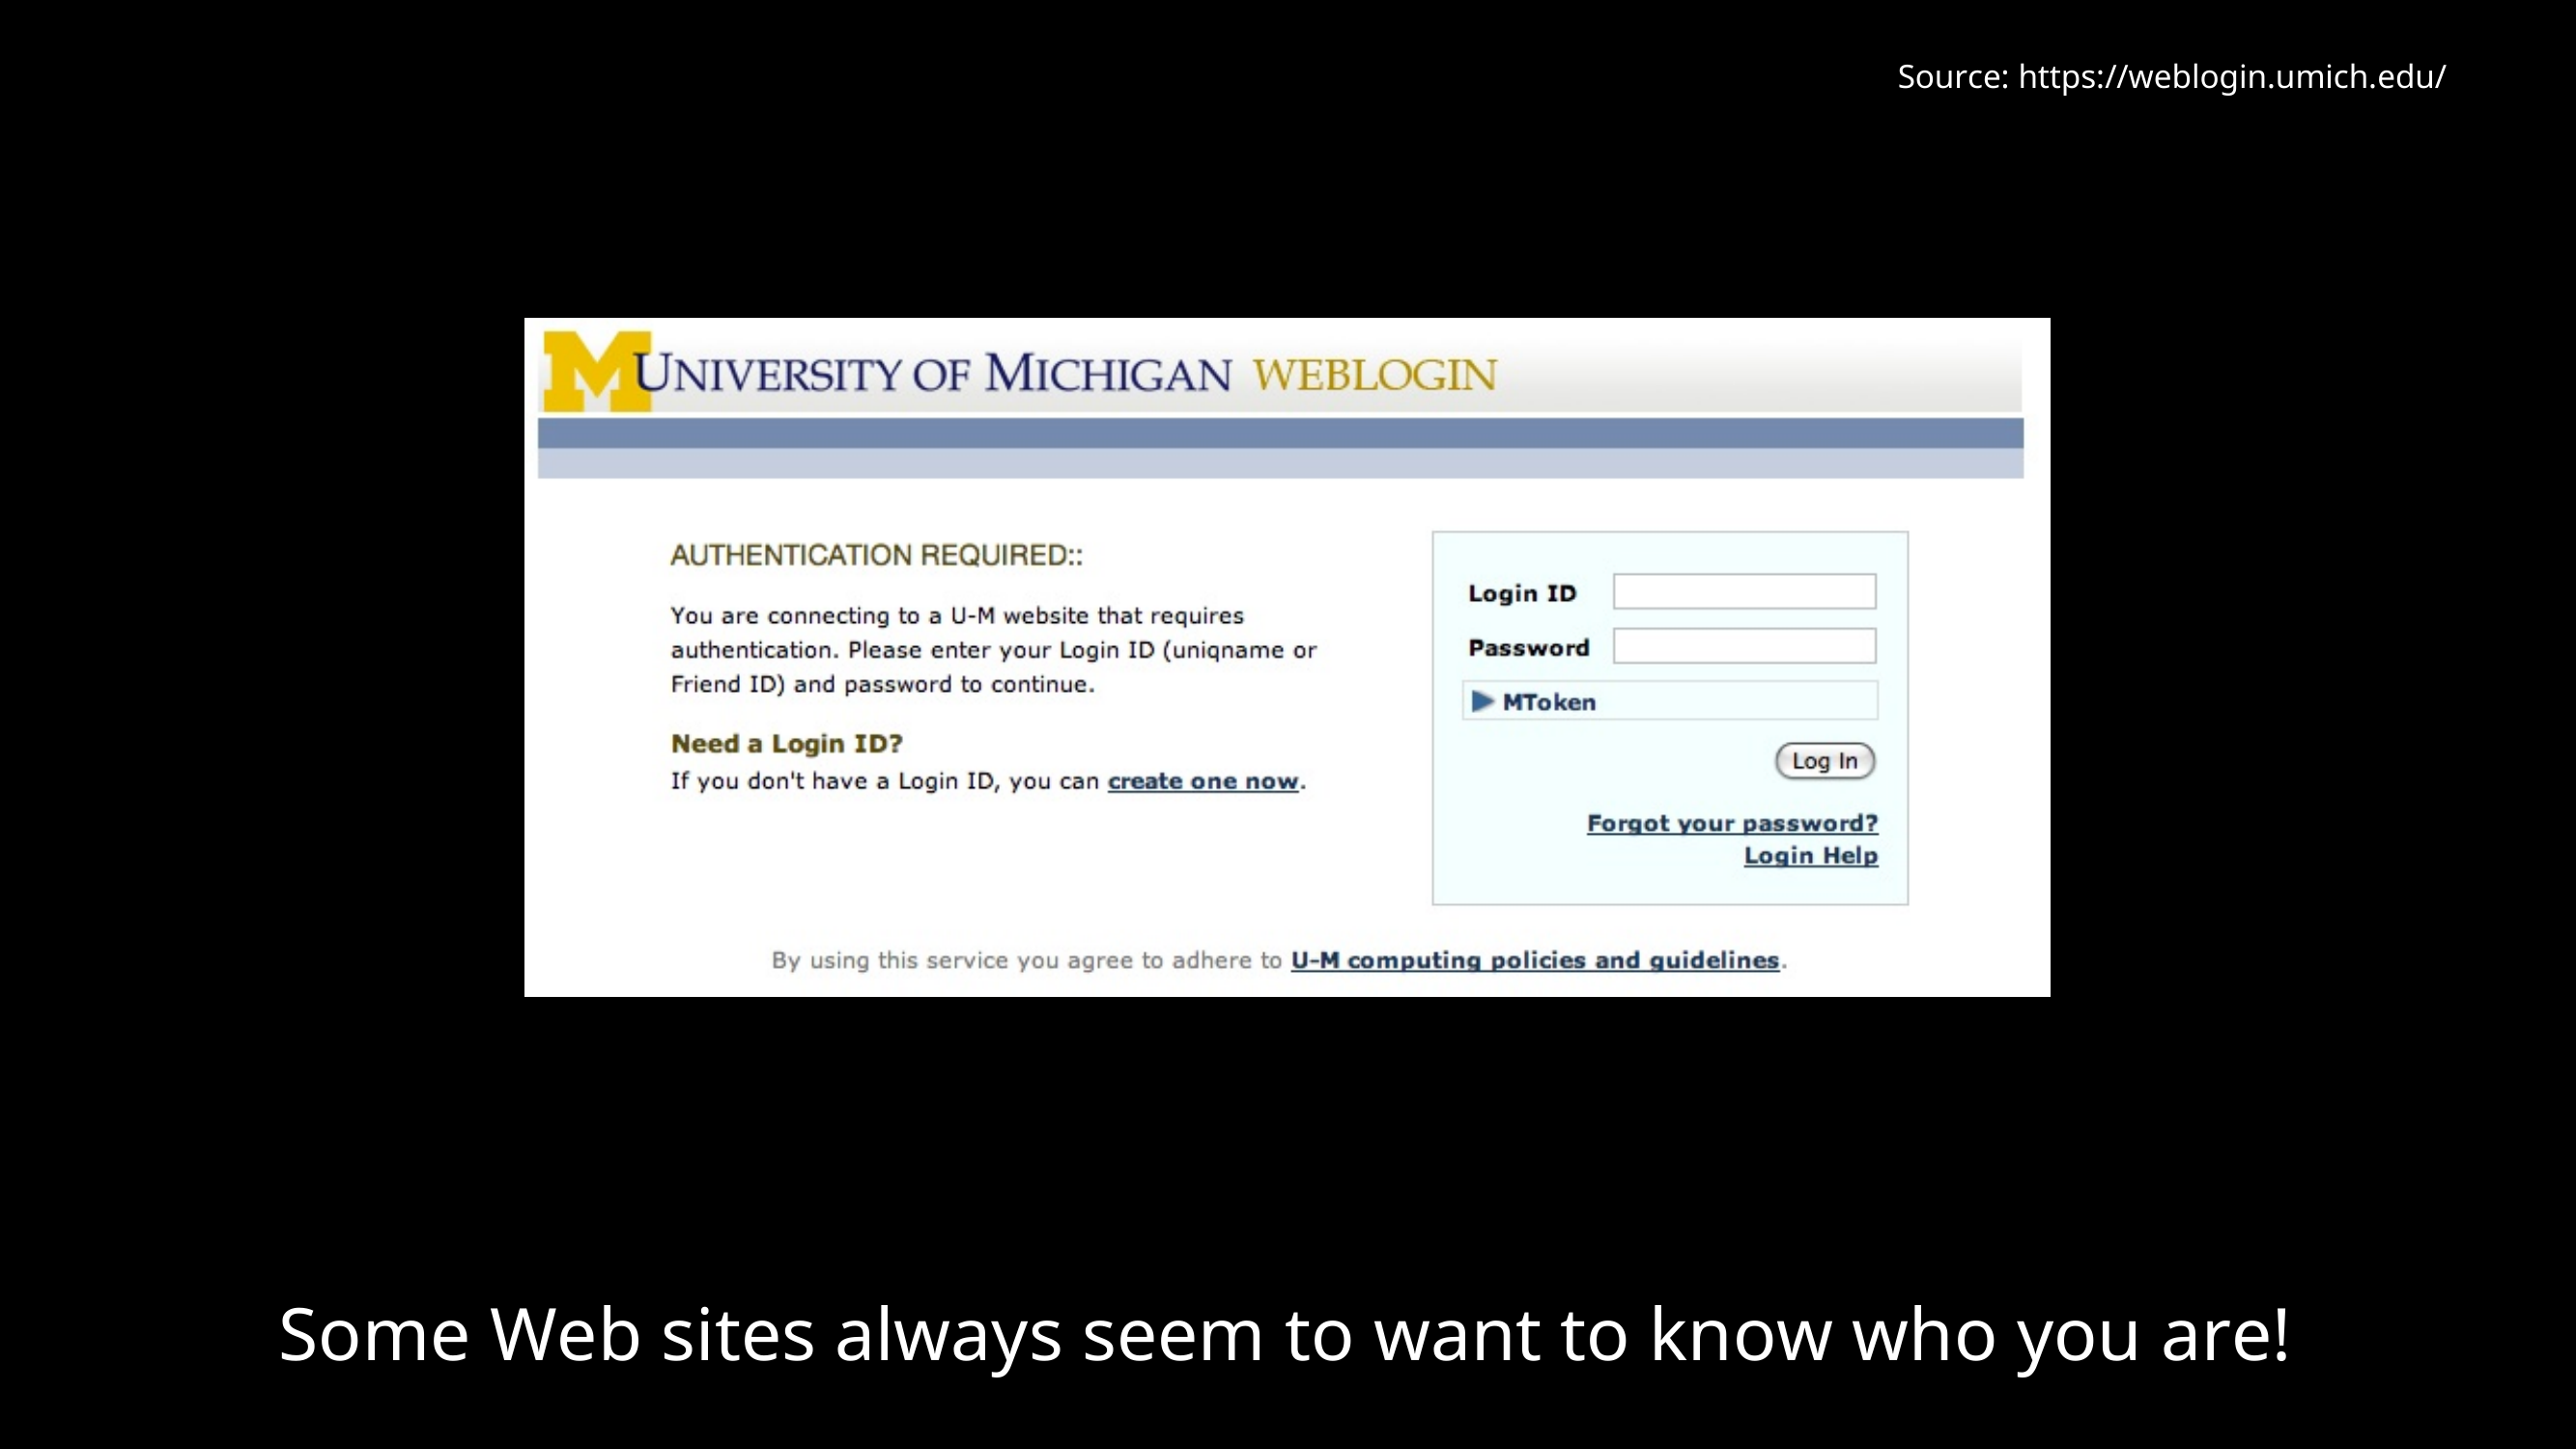

Source: https://weblogin.umich.edu/
Some Web sites always seem to want to know who you are!